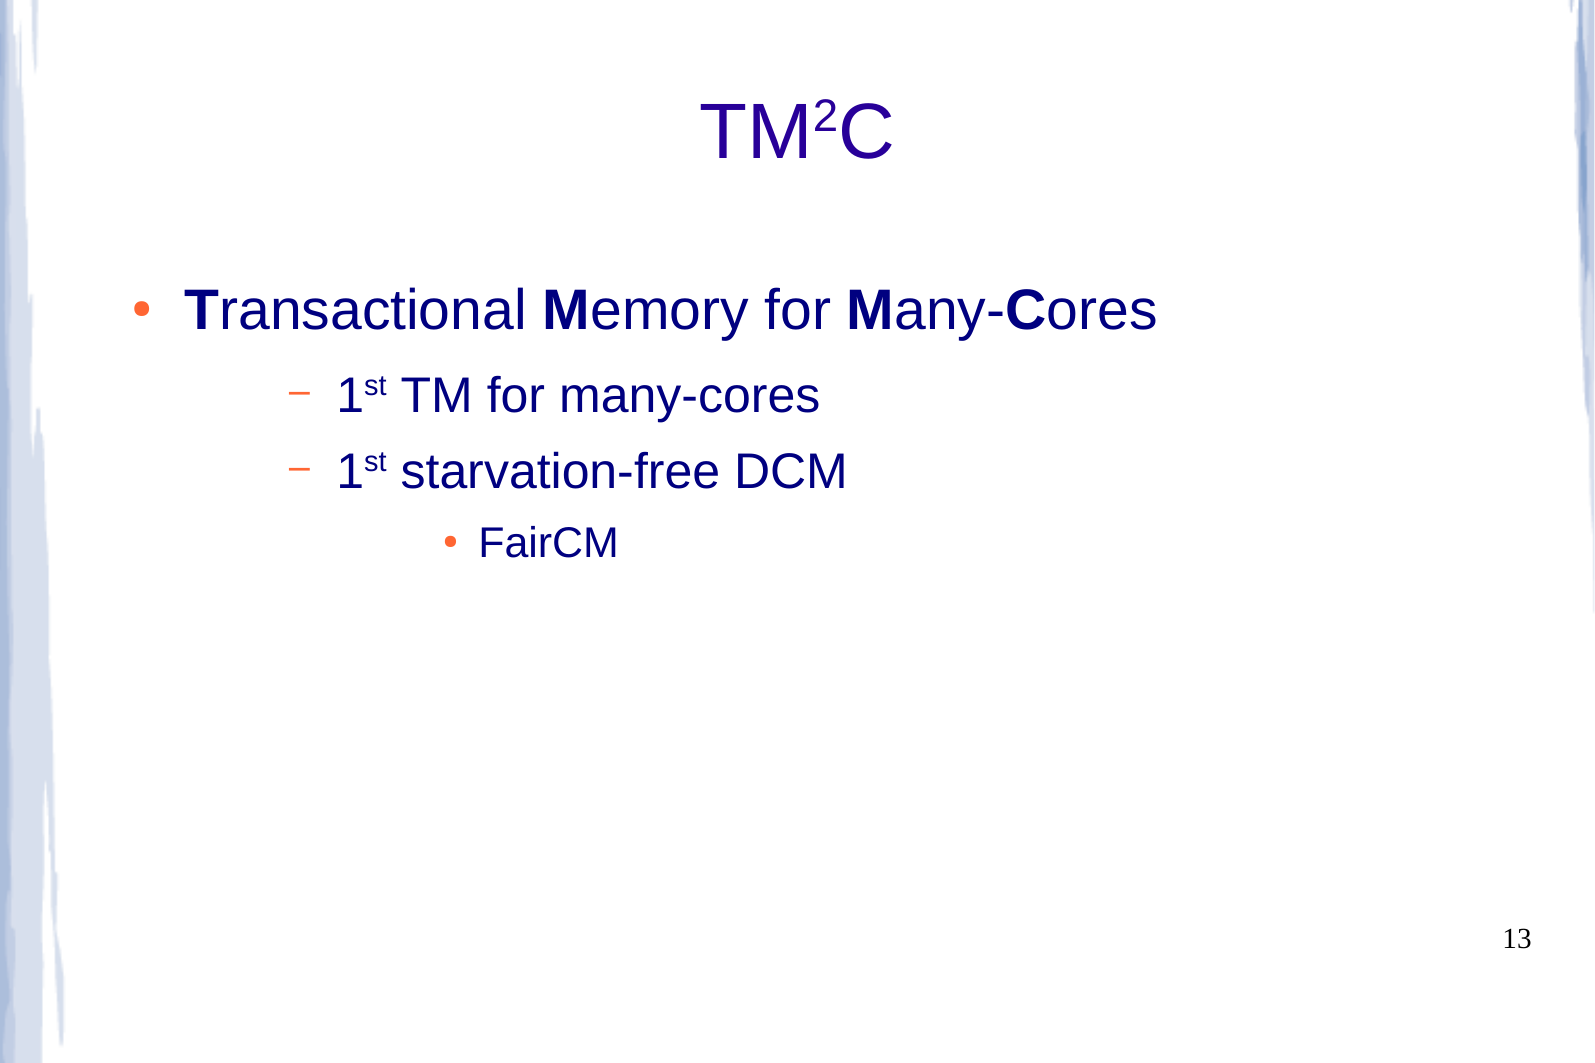

# TM2C
Transactional Memory for Many-Cores
1st TM for many-cores
1st starvation-free DCM
FairCM
13